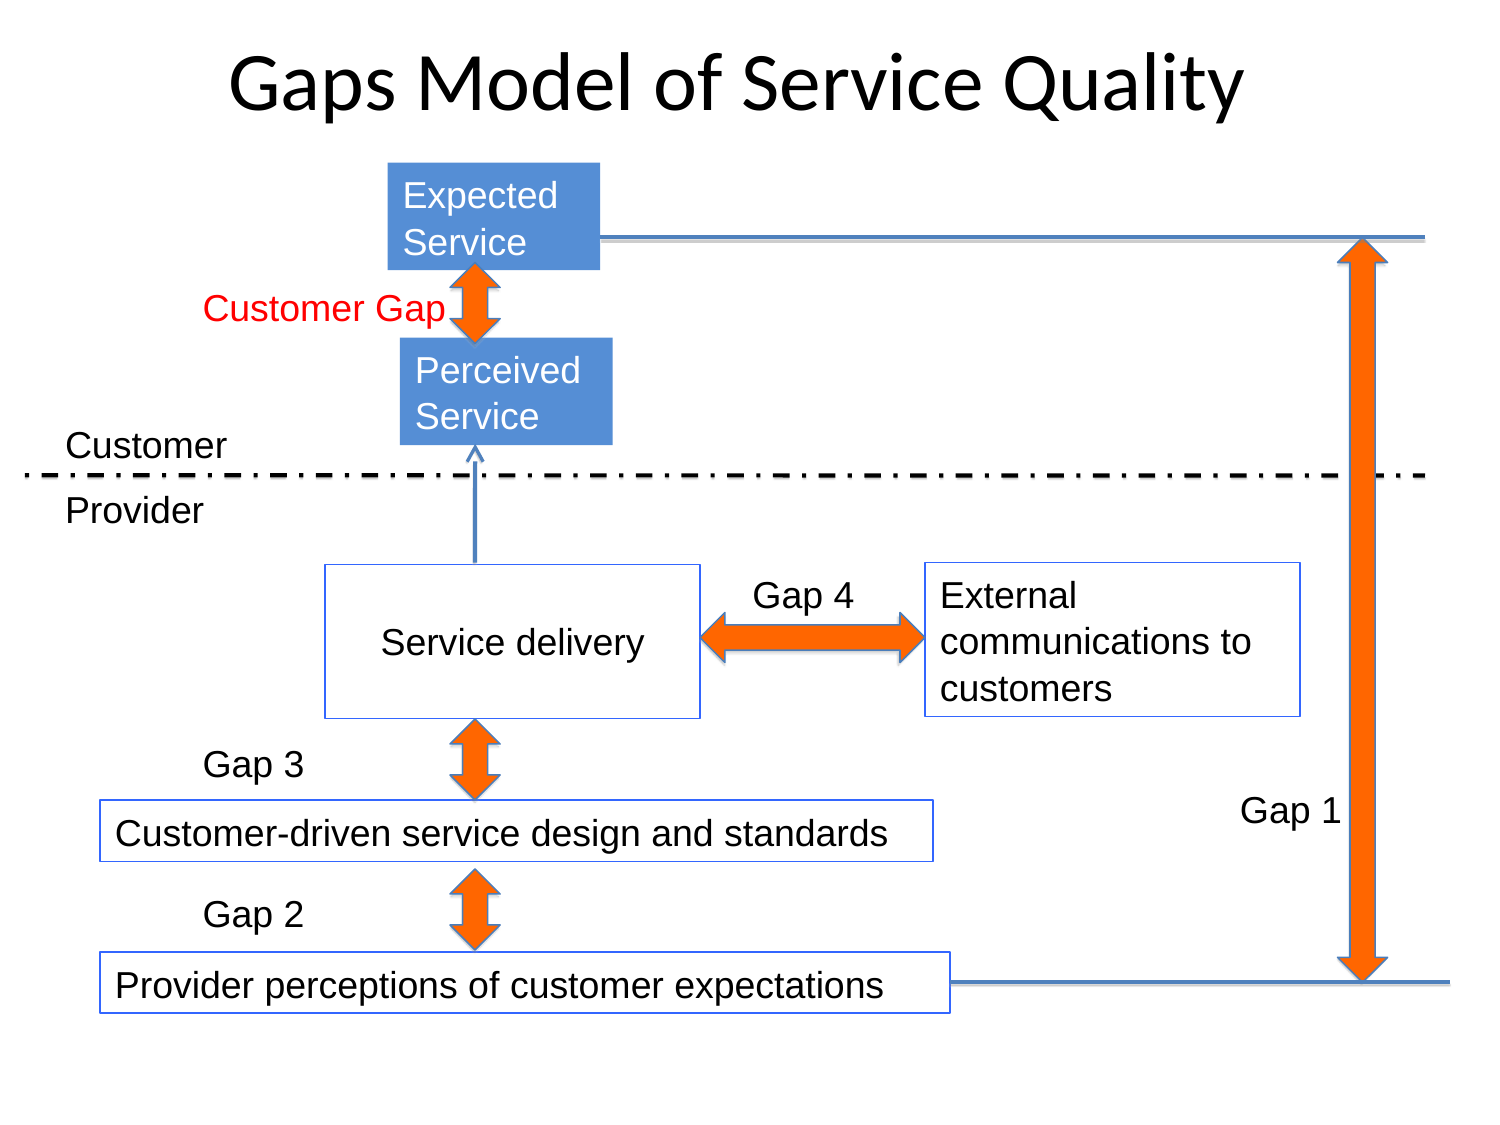

# Gaps Model of Service Quality
Expected Service
Customer Gap
Perceived Service
Customer
Provider
Gap 4
External communications to customers
Service delivery
Gap 3
Gap 1
Customer-driven service design and standards
Gap 2
Provider perceptions of customer expectations